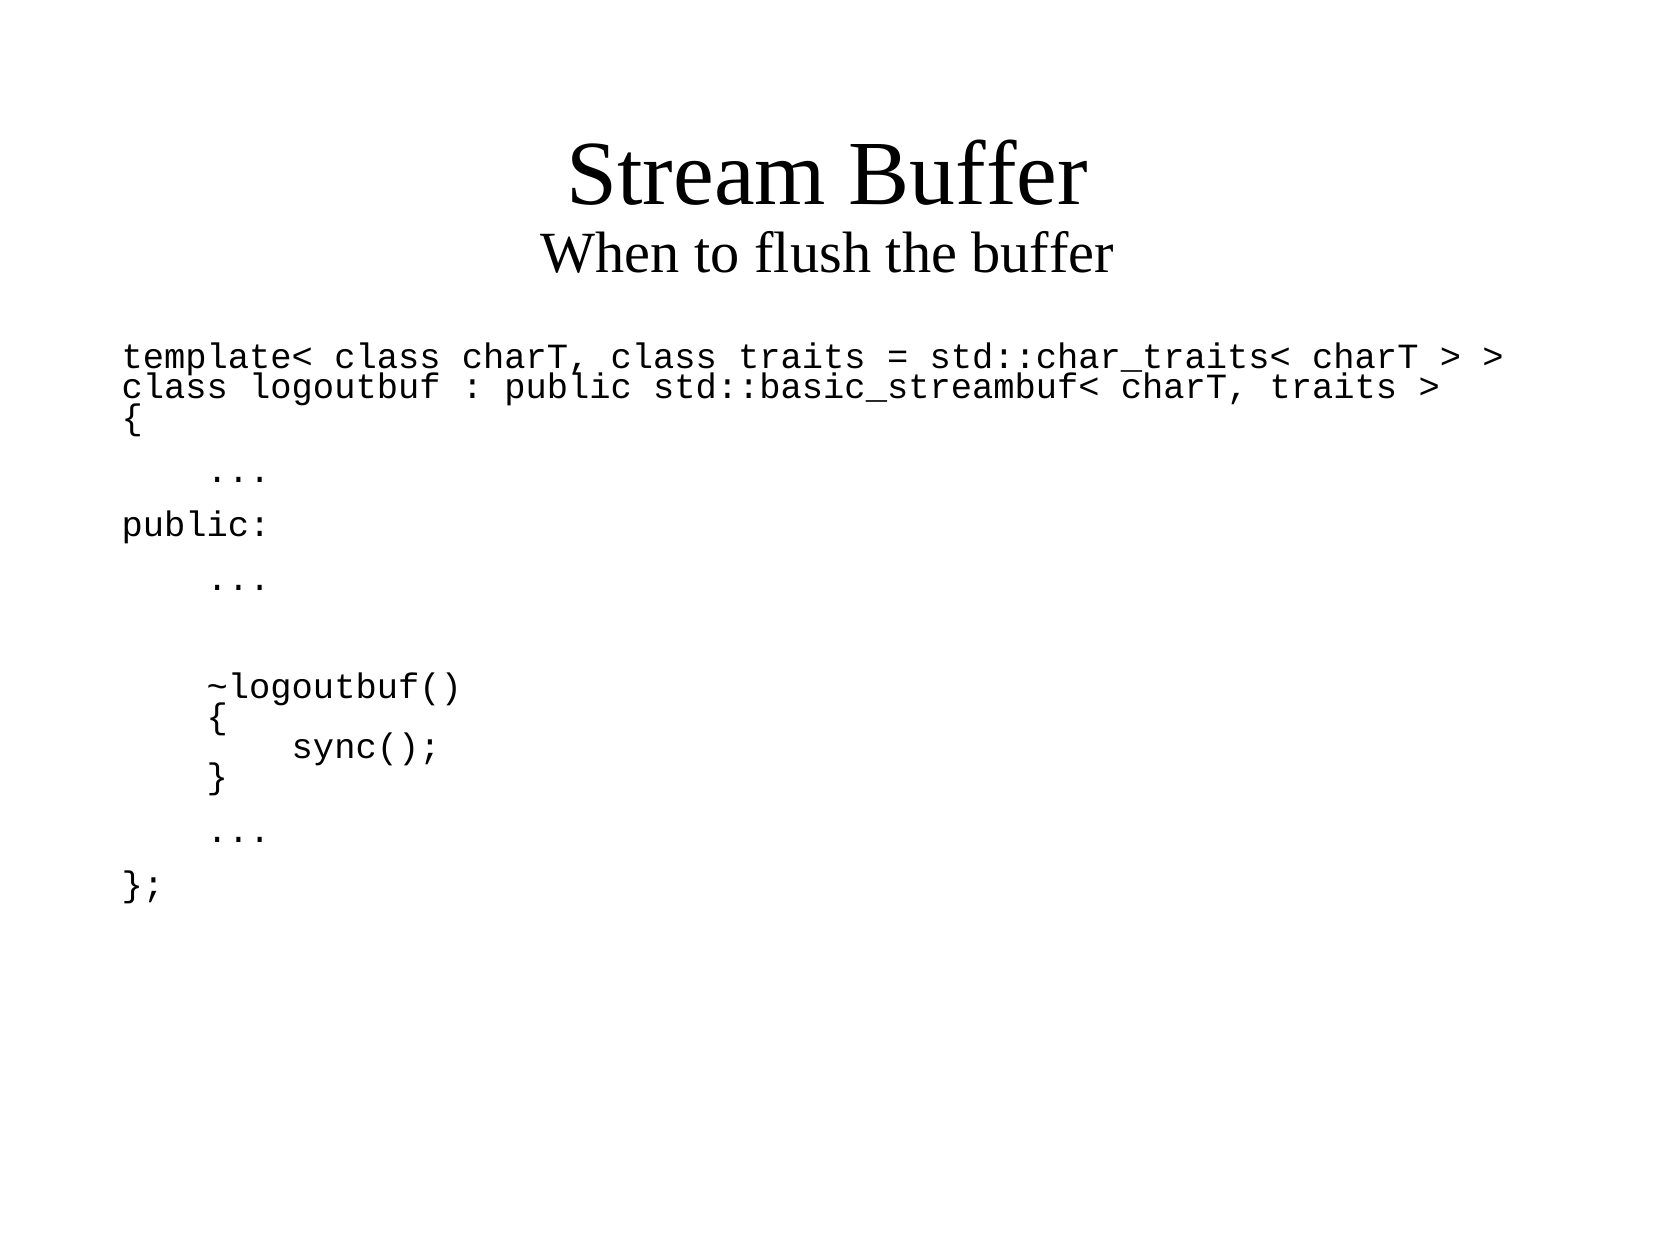

# Stream Buffer When to flush the buffer
template< class charT, class traits = std::char_traits< charT > >
class logoutbuf : public std::basic_streambuf< charT, traits >
{
 ...
public:
 ...
 ~logoutbuf()
 {
 sync();
 }
 ...
};